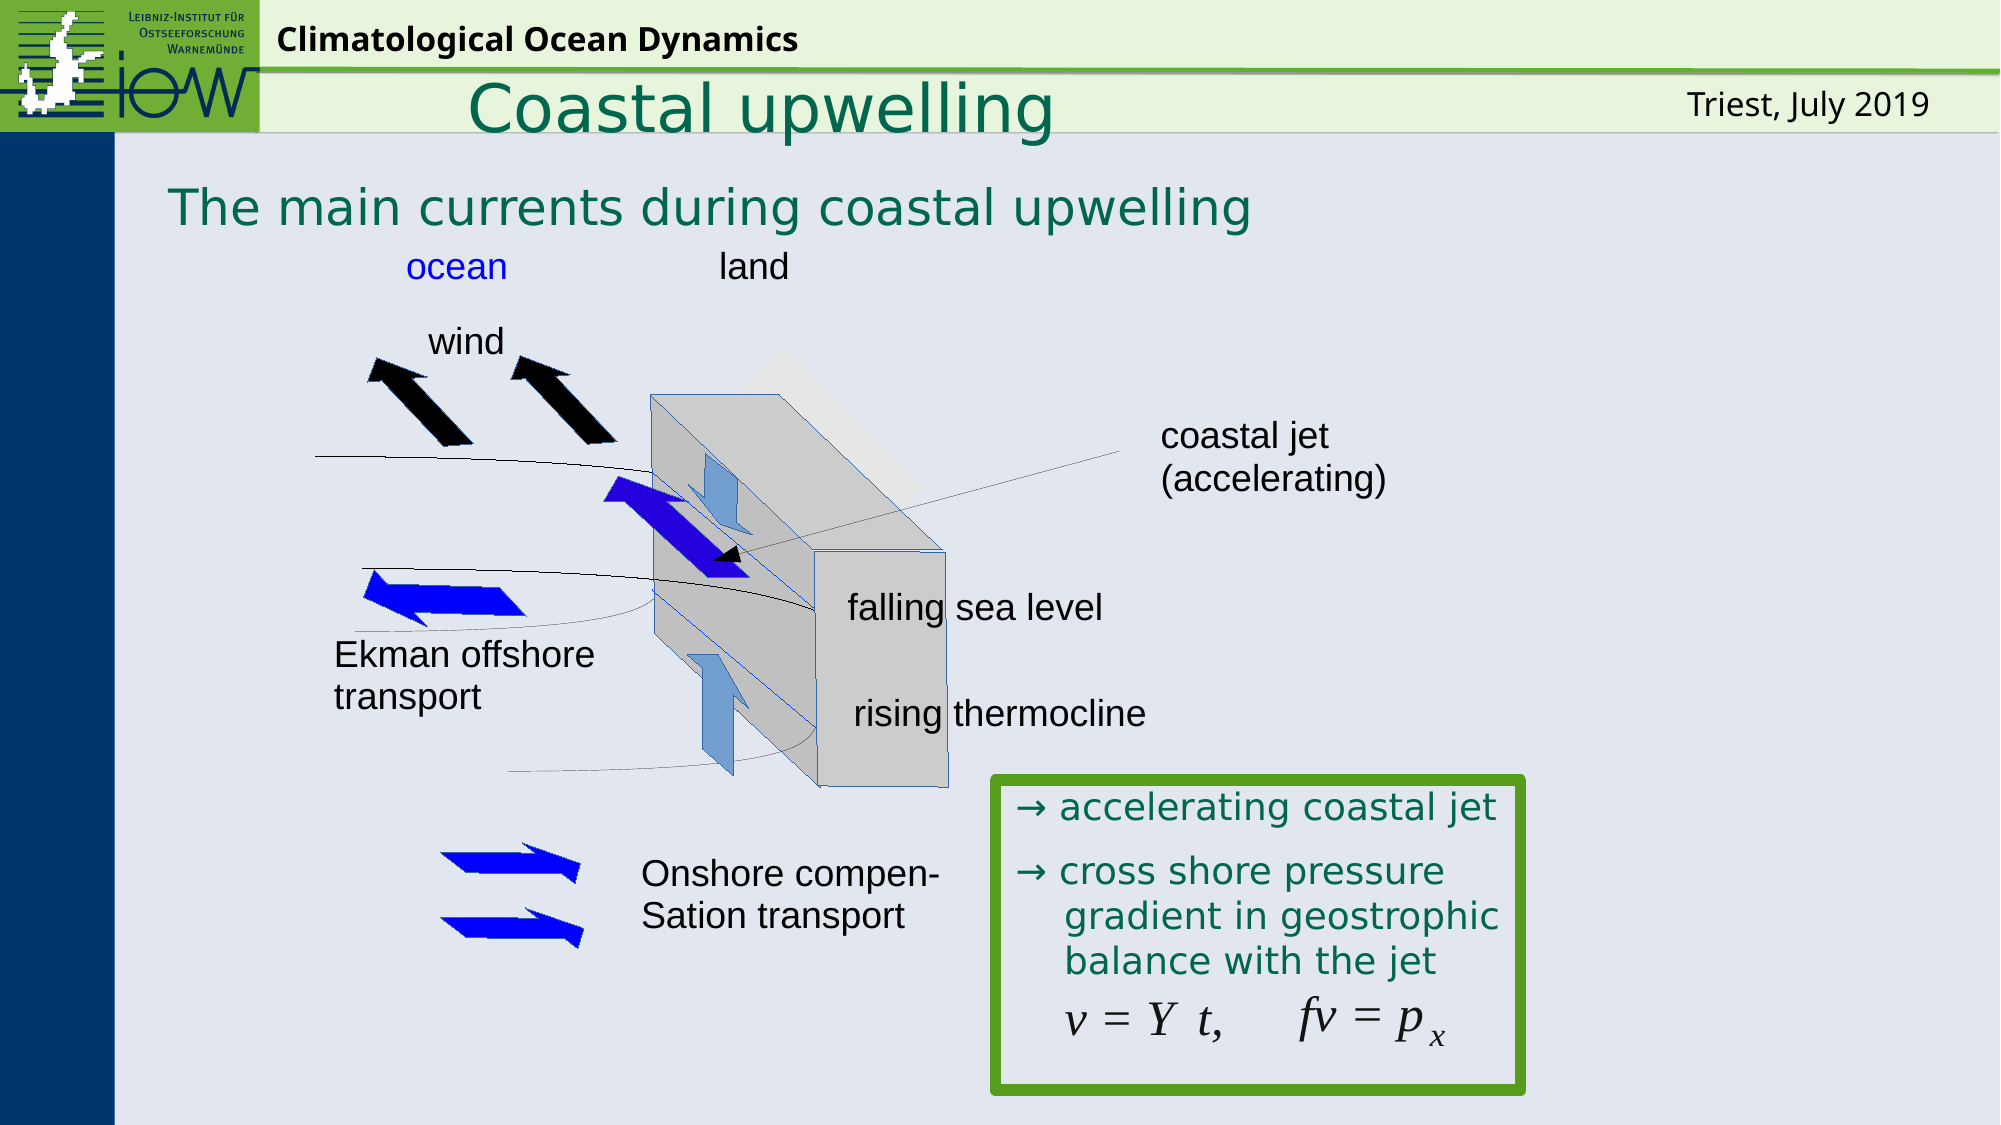

Coastal upwelling
The main currents during coastal upwelling
ocean
land
wind
coastal jet
(accelerating)
falling sea level
Ekman offshore
transport
rising thermocline
→ accelerating coastal jet
→ cross shore pressure gradient in geostrophic balance with the jet
Onshore compen-
Sation transport